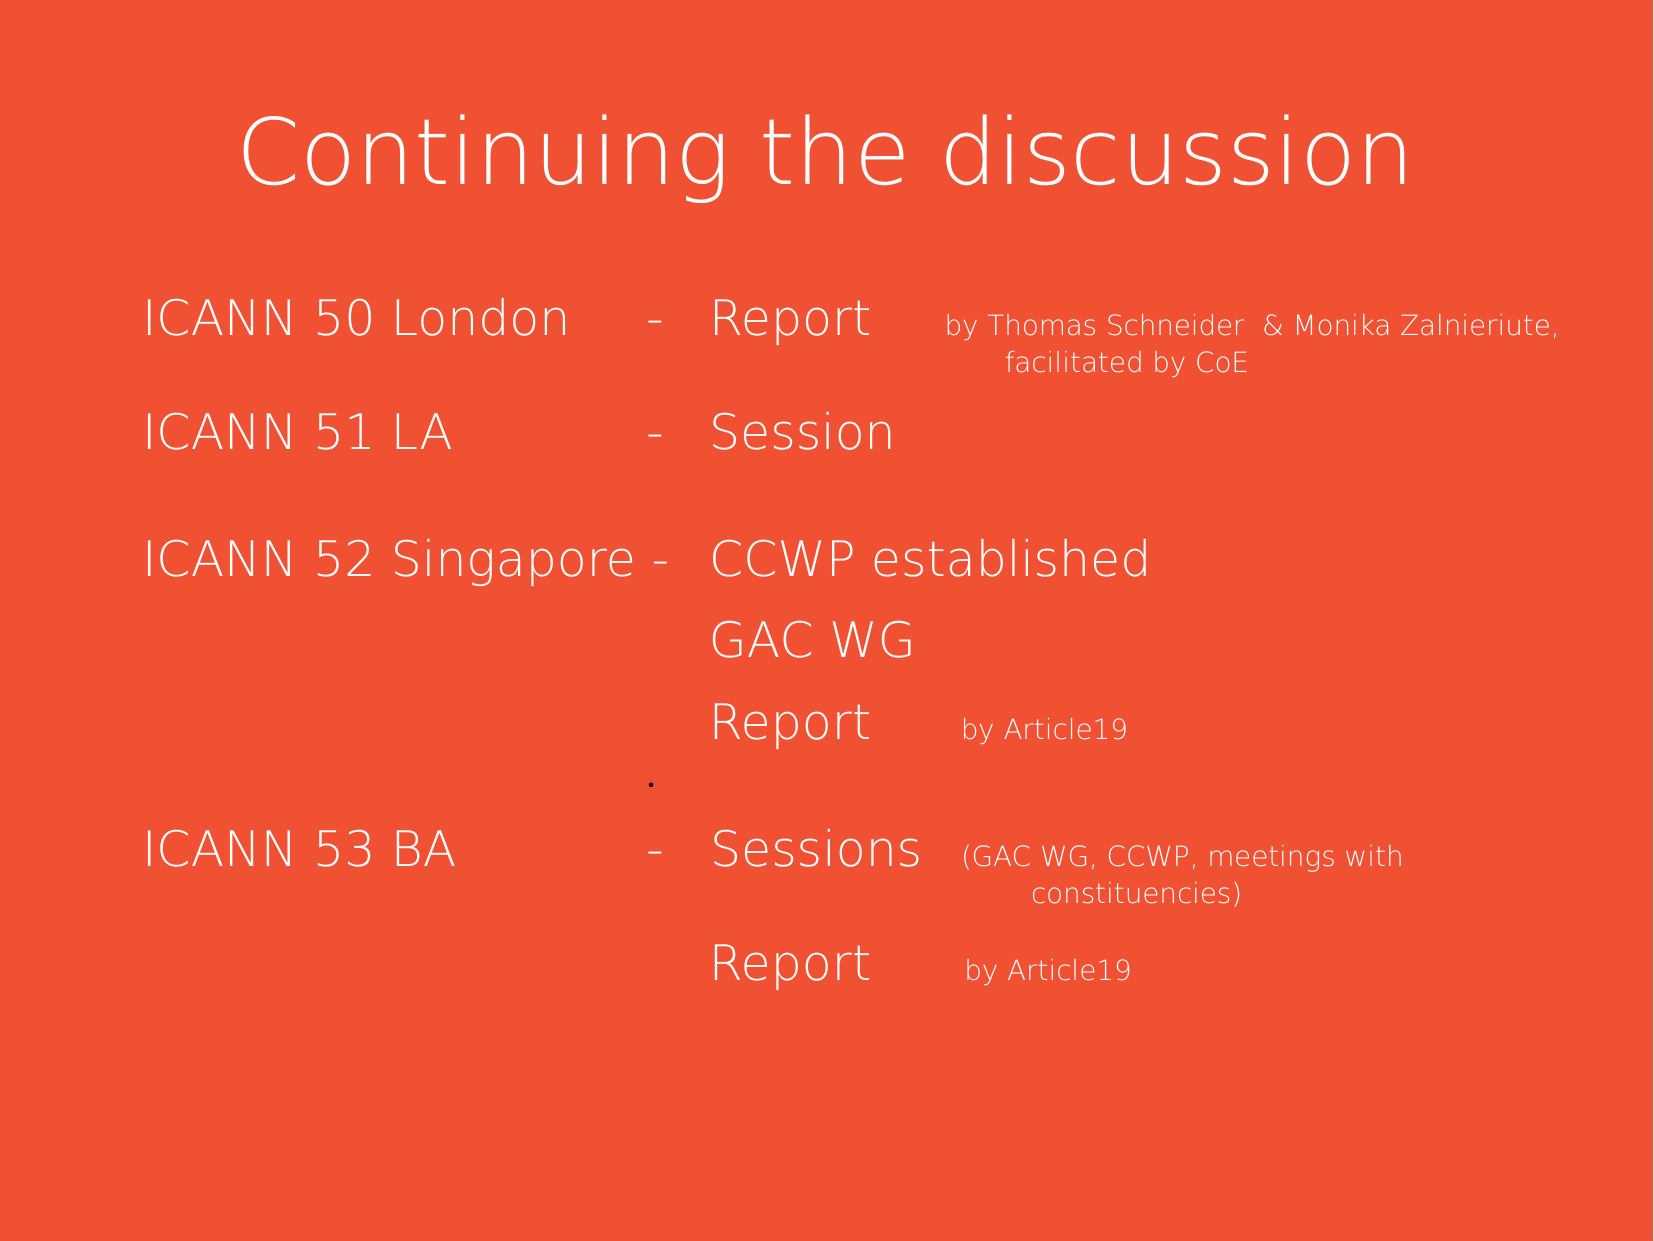

# Continuing the discussion
ICANN 50 London 	- 	Report 	 by Thomas Schneider & Monika Zalnieriute, 														 						 					 	 	 	 		 	 	 	 	 		 	 facilitated by CoE
ICANN 51 LA 			 		 	-	Session
ICANN 52 Singapore - 	CCWP established
 GAC WG
 Report 		 by Article19
ICANN 53 BA 			 	 	- Sessions 	(GAC WG, CCWP, meetings with 															 	 		 	 	 	 	 	 	 	 	 		 					 	 constituencies)
 Report by Article19